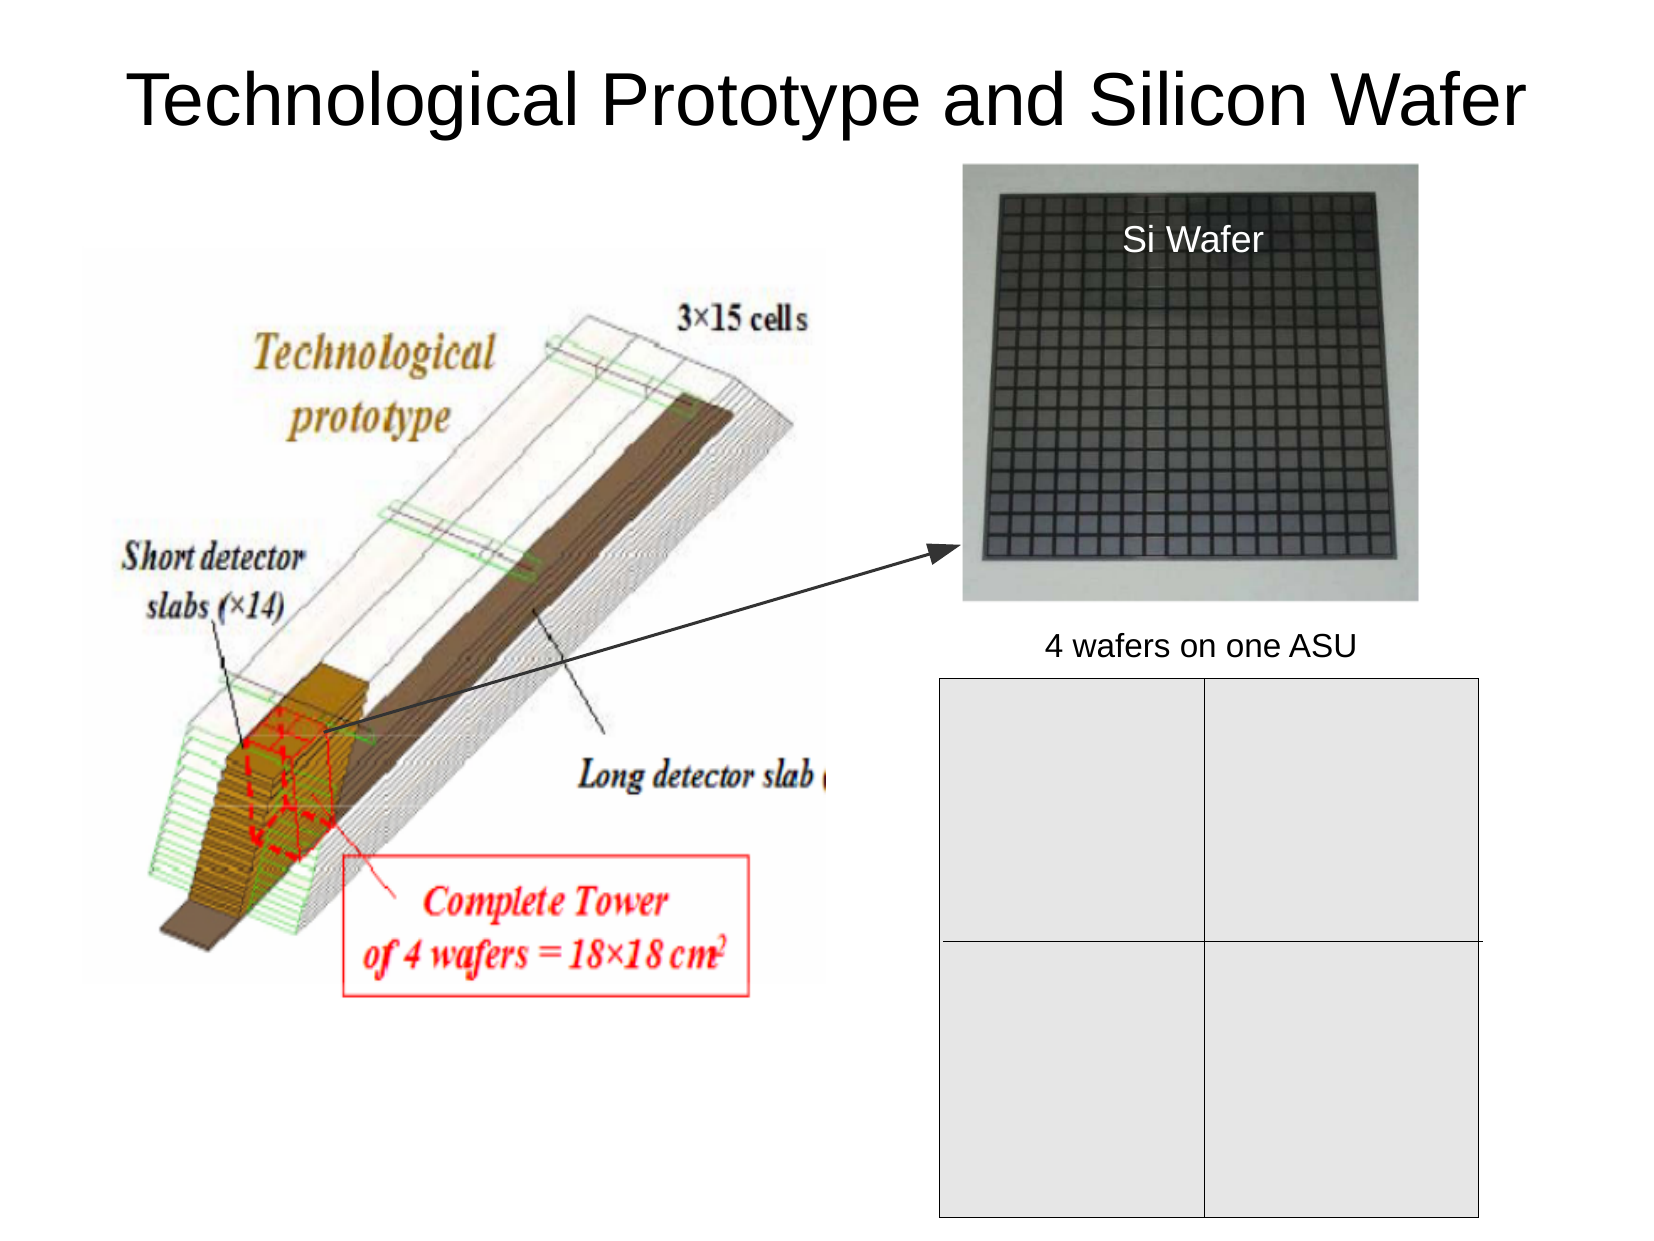

# Technological Prototype and Silicon Wafer
Si Wafer
4 wafers on one ASU